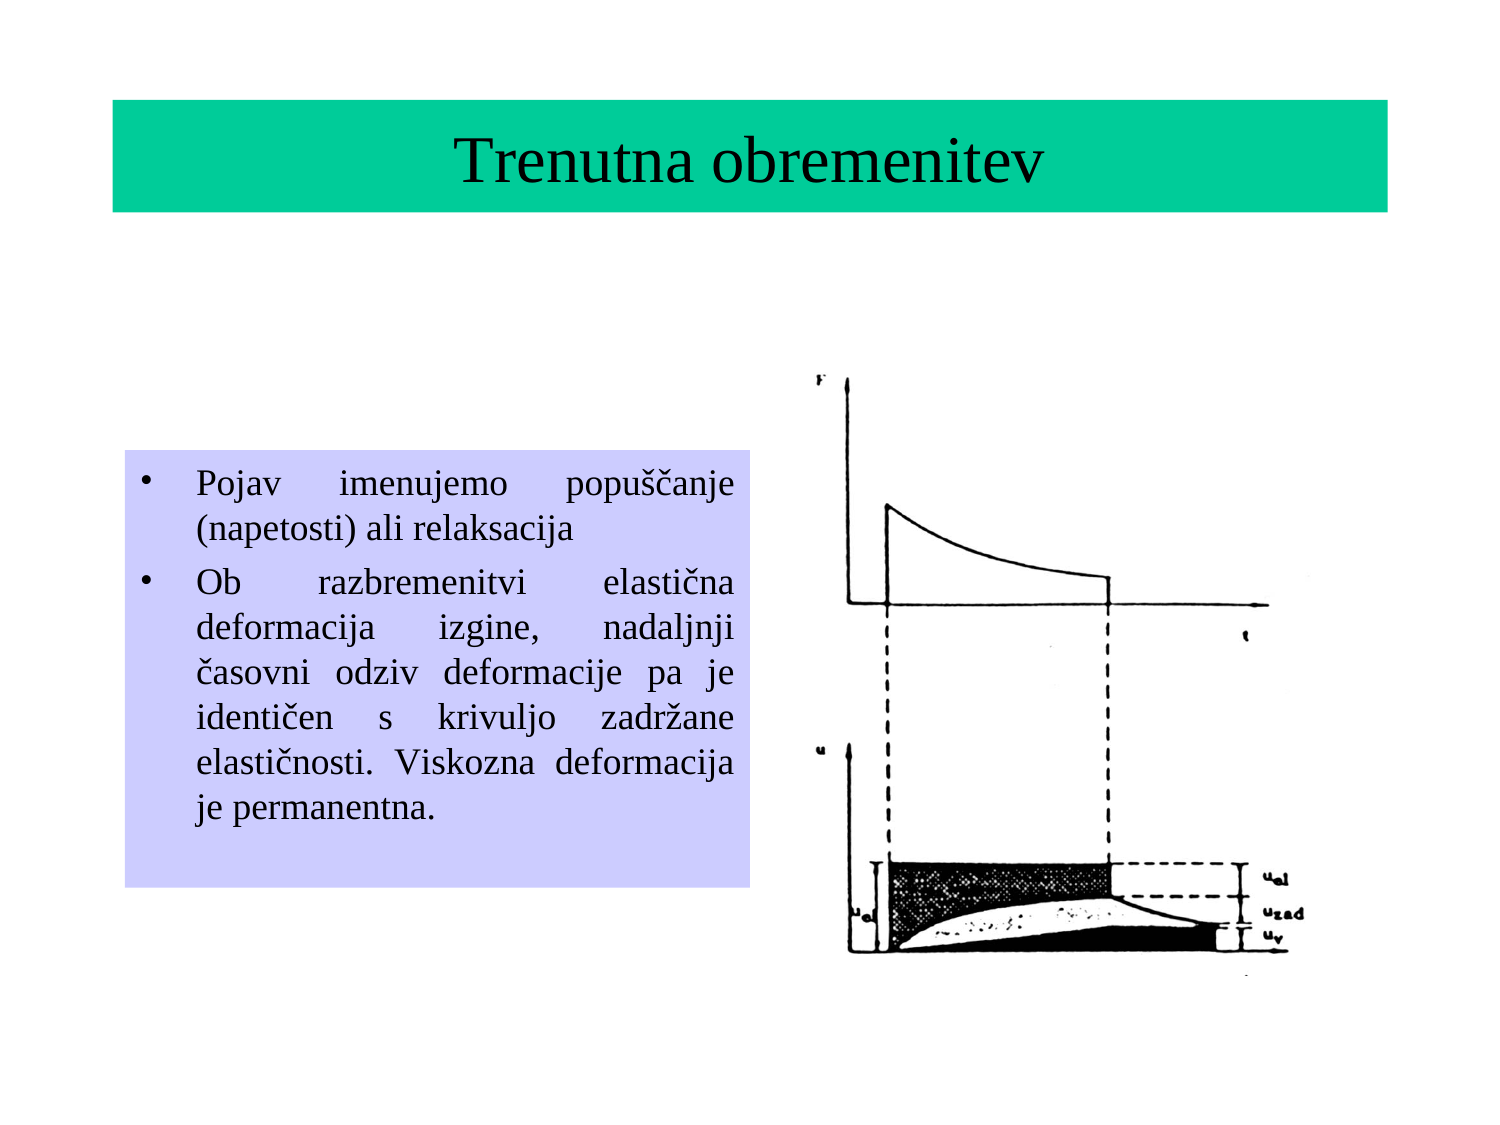

# Trenutna obremenitev
Pojav imenujemo popuščanje (napetosti) ali relaksacija
Ob razbremenitvi elastična deformacija izgine, nadaljnji časovni odziv deformacije pa je identičen s krivuljo zadržane elastičnosti. Viskozna deformacija je permanentna.